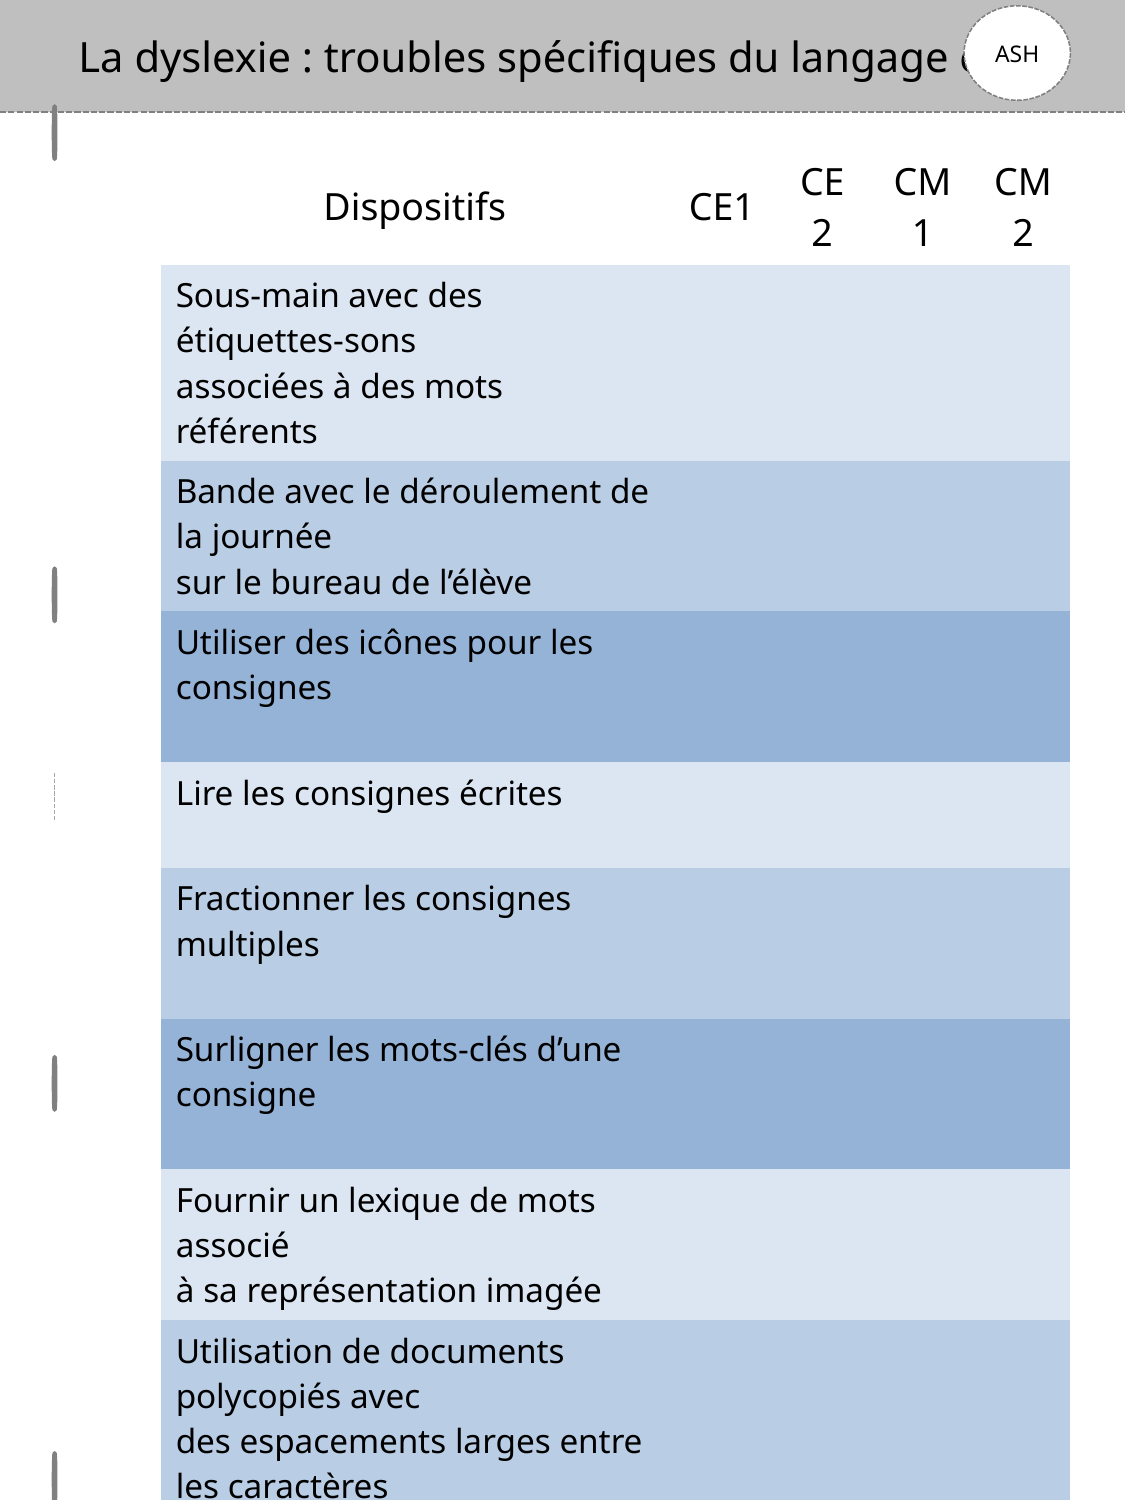

La dyslexie : troubles spécifiques du langage écrit
ASH
| Dispositifs | CE1 | CE2 | CM1 | CM2 |
| --- | --- | --- | --- | --- |
| Sous-main avec des étiquettes-sons associées à des mots référents | | | | |
| Bande avec le déroulement de la journée sur le bureau de l’élève | | | | |
| Utiliser des icônes pour les consignes | | | | |
| Lire les consignes écrites | | | | |
| Fractionner les consignes multiples | | | | |
| Surligner les mots-clés d’une consigne | | | | |
| Fournir un lexique de mots associé à sa représentation imagée | | | | |
| Utilisation de documents polycopiés avec des espacements larges entre les caractères | | | | |
| Diminuer la quantité d’écriture | | | | |
| Fournir des leçons polycopiées | | | | |
| Utiliser la dictée à l’adulte | | | | |
| | | | | |
| | | | | |